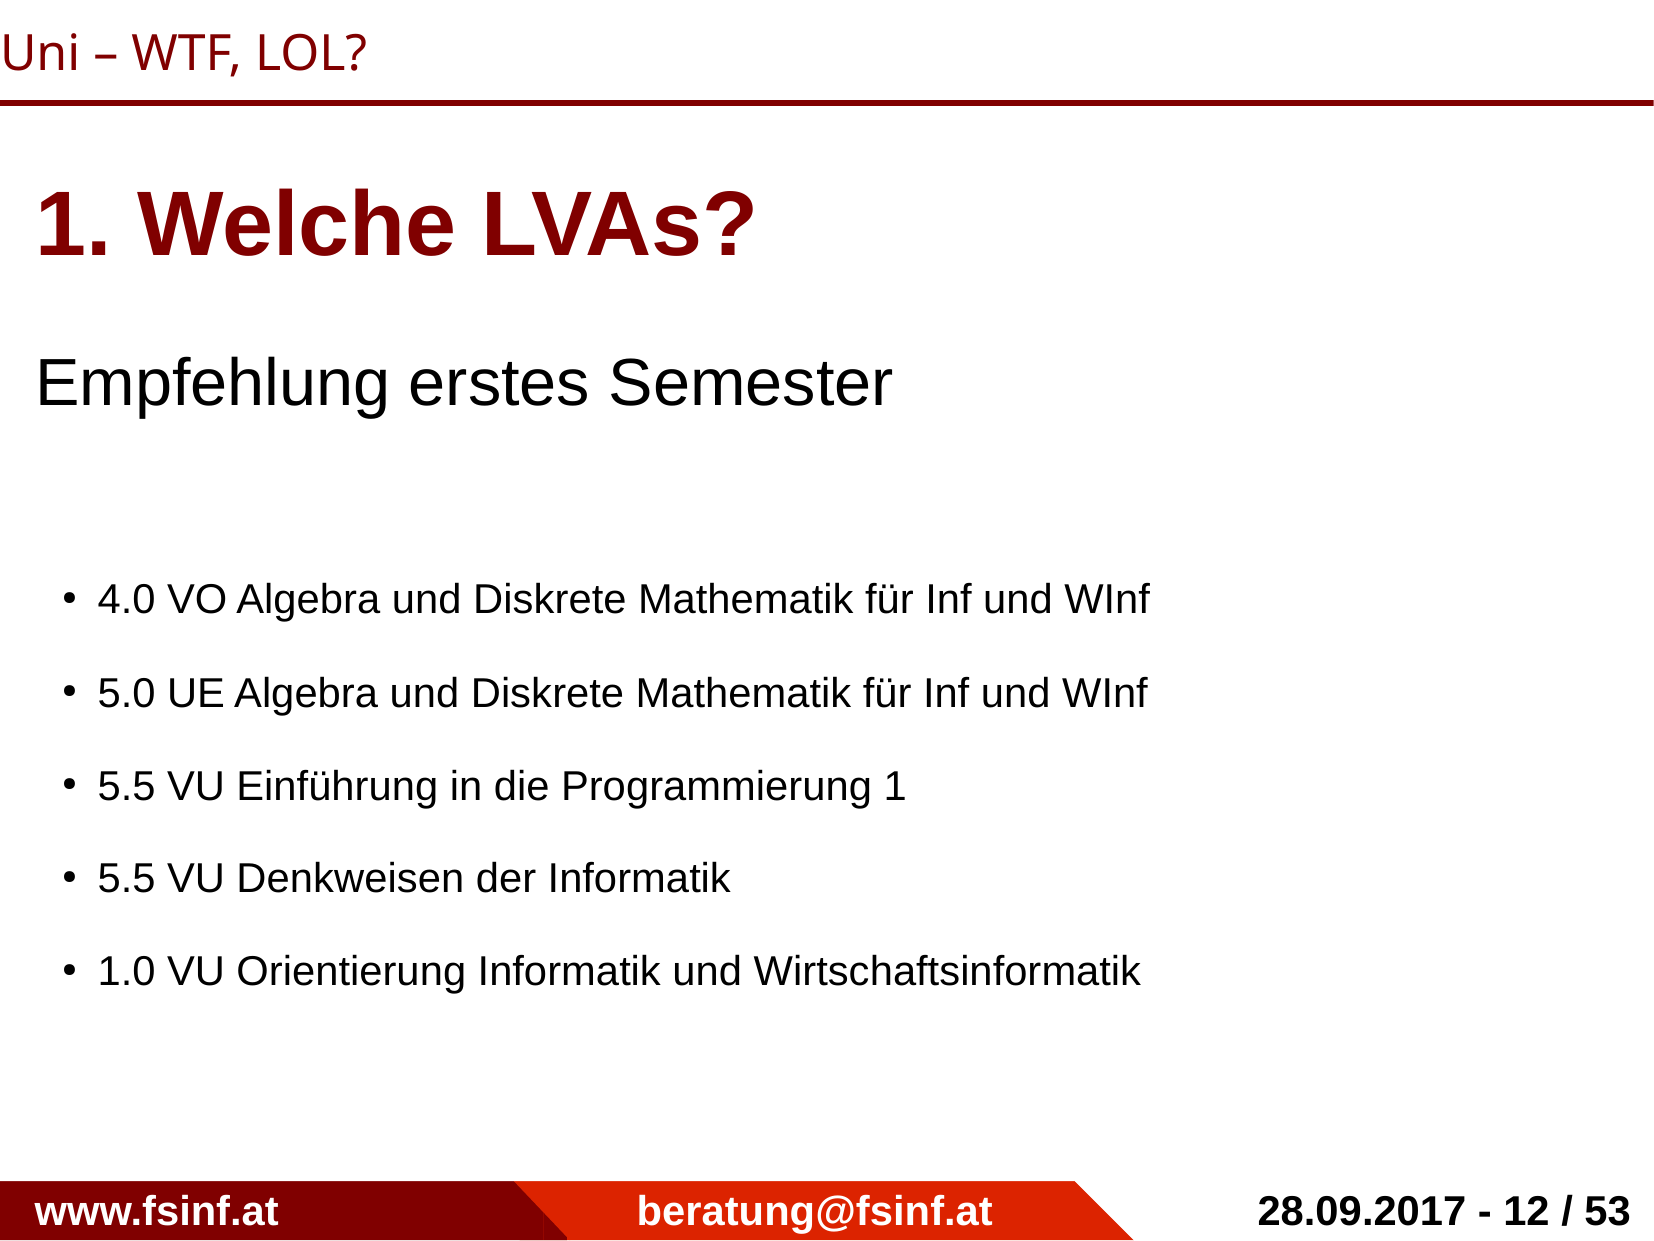

# 1. Welche LVAs?
Empfehlung erstes Semester
4.0 VO Algebra und Diskrete Mathematik für Inf und WInf
5.0 UE Algebra und Diskrete Mathematik für Inf und WInf
5.5 VU Einführung in die Programmierung 1
5.5 VU Denkweisen der Informatik
1.0 VU Orientierung Informatik und Wirtschaftsinformatik